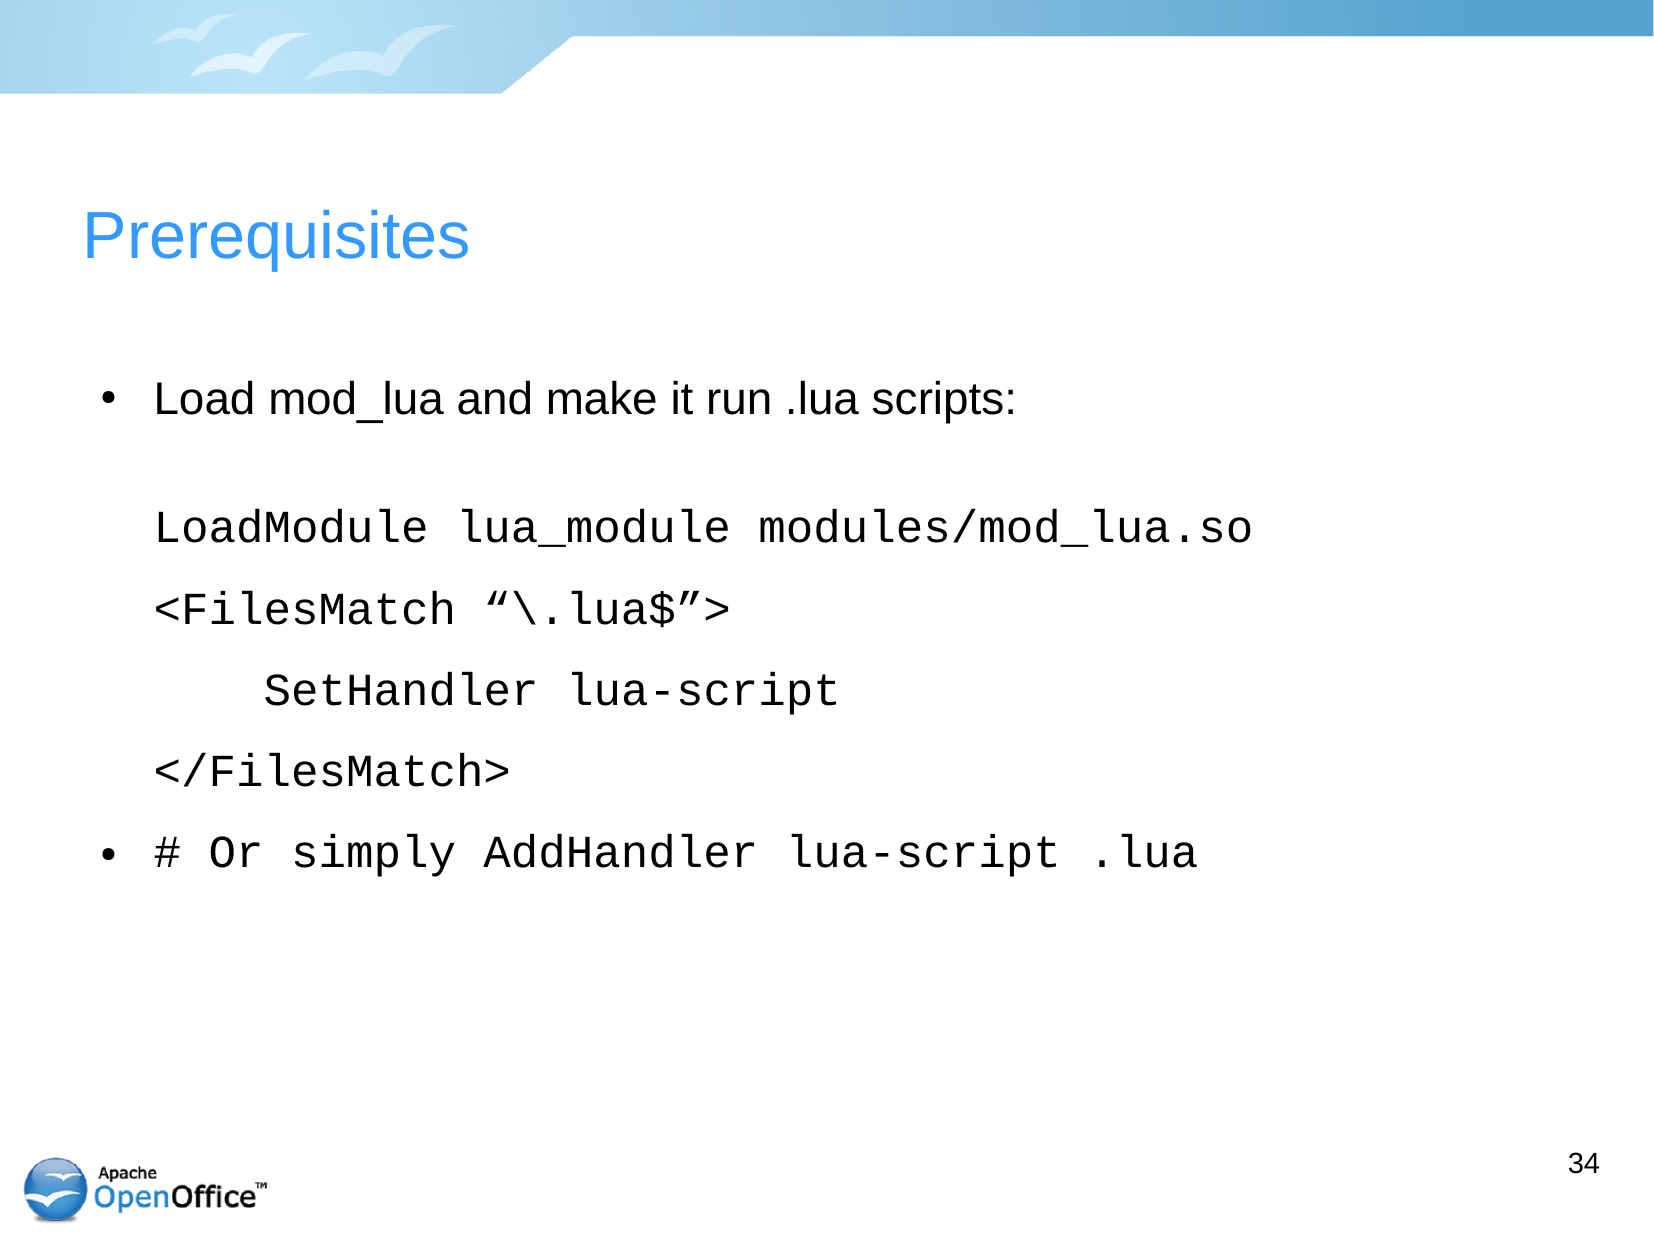

# Prerequisites
Load mod_lua and make it run .lua scripts:
LoadModule lua_module modules/mod_lua.so
<FilesMatch “\.lua$”>
 SetHandler lua-script
</FilesMatch>
# Or simply AddHandler lua-script .lua
34